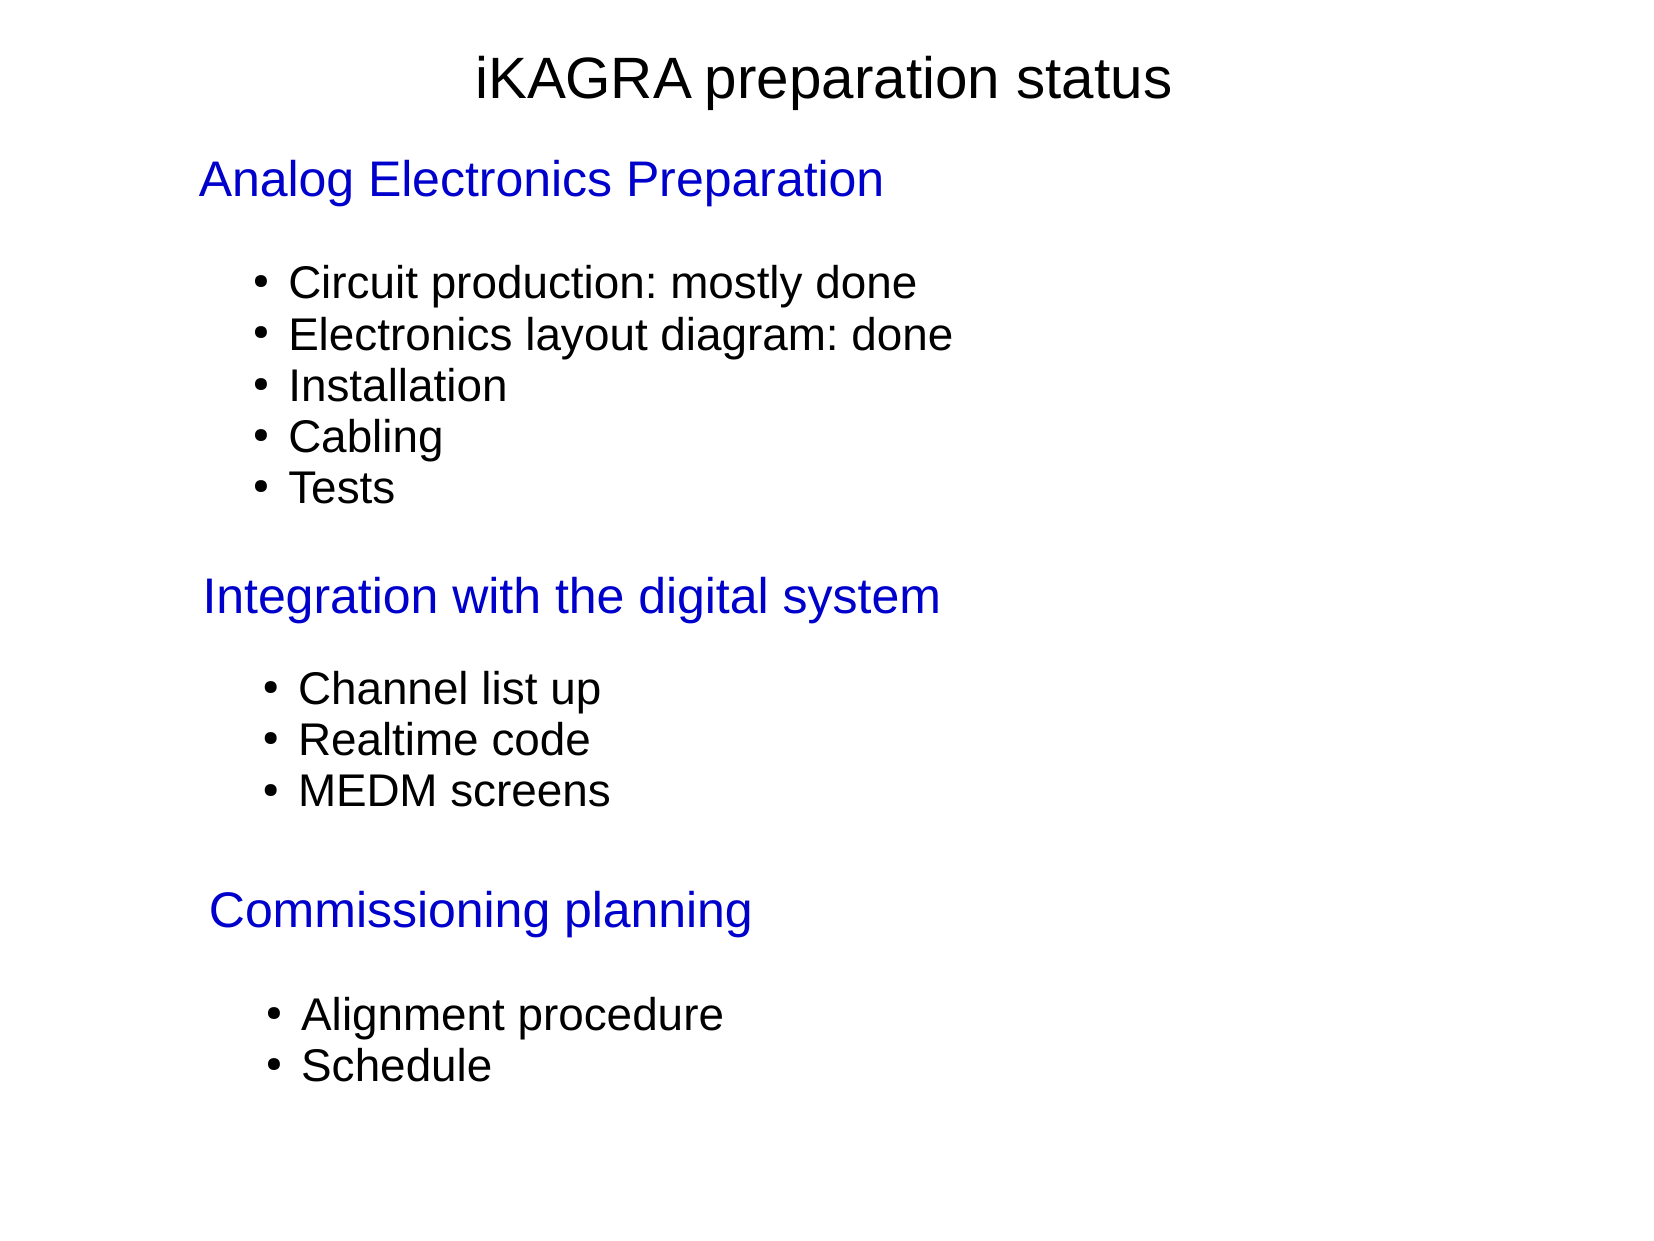

iKAGRA preparation status
Analog Electronics Preparation
Circuit production: mostly done
Electronics layout diagram: done
Installation
Cabling
Tests
Integration with the digital system
Channel list up
Realtime code
MEDM screens
Commissioning planning
Alignment procedure
Schedule